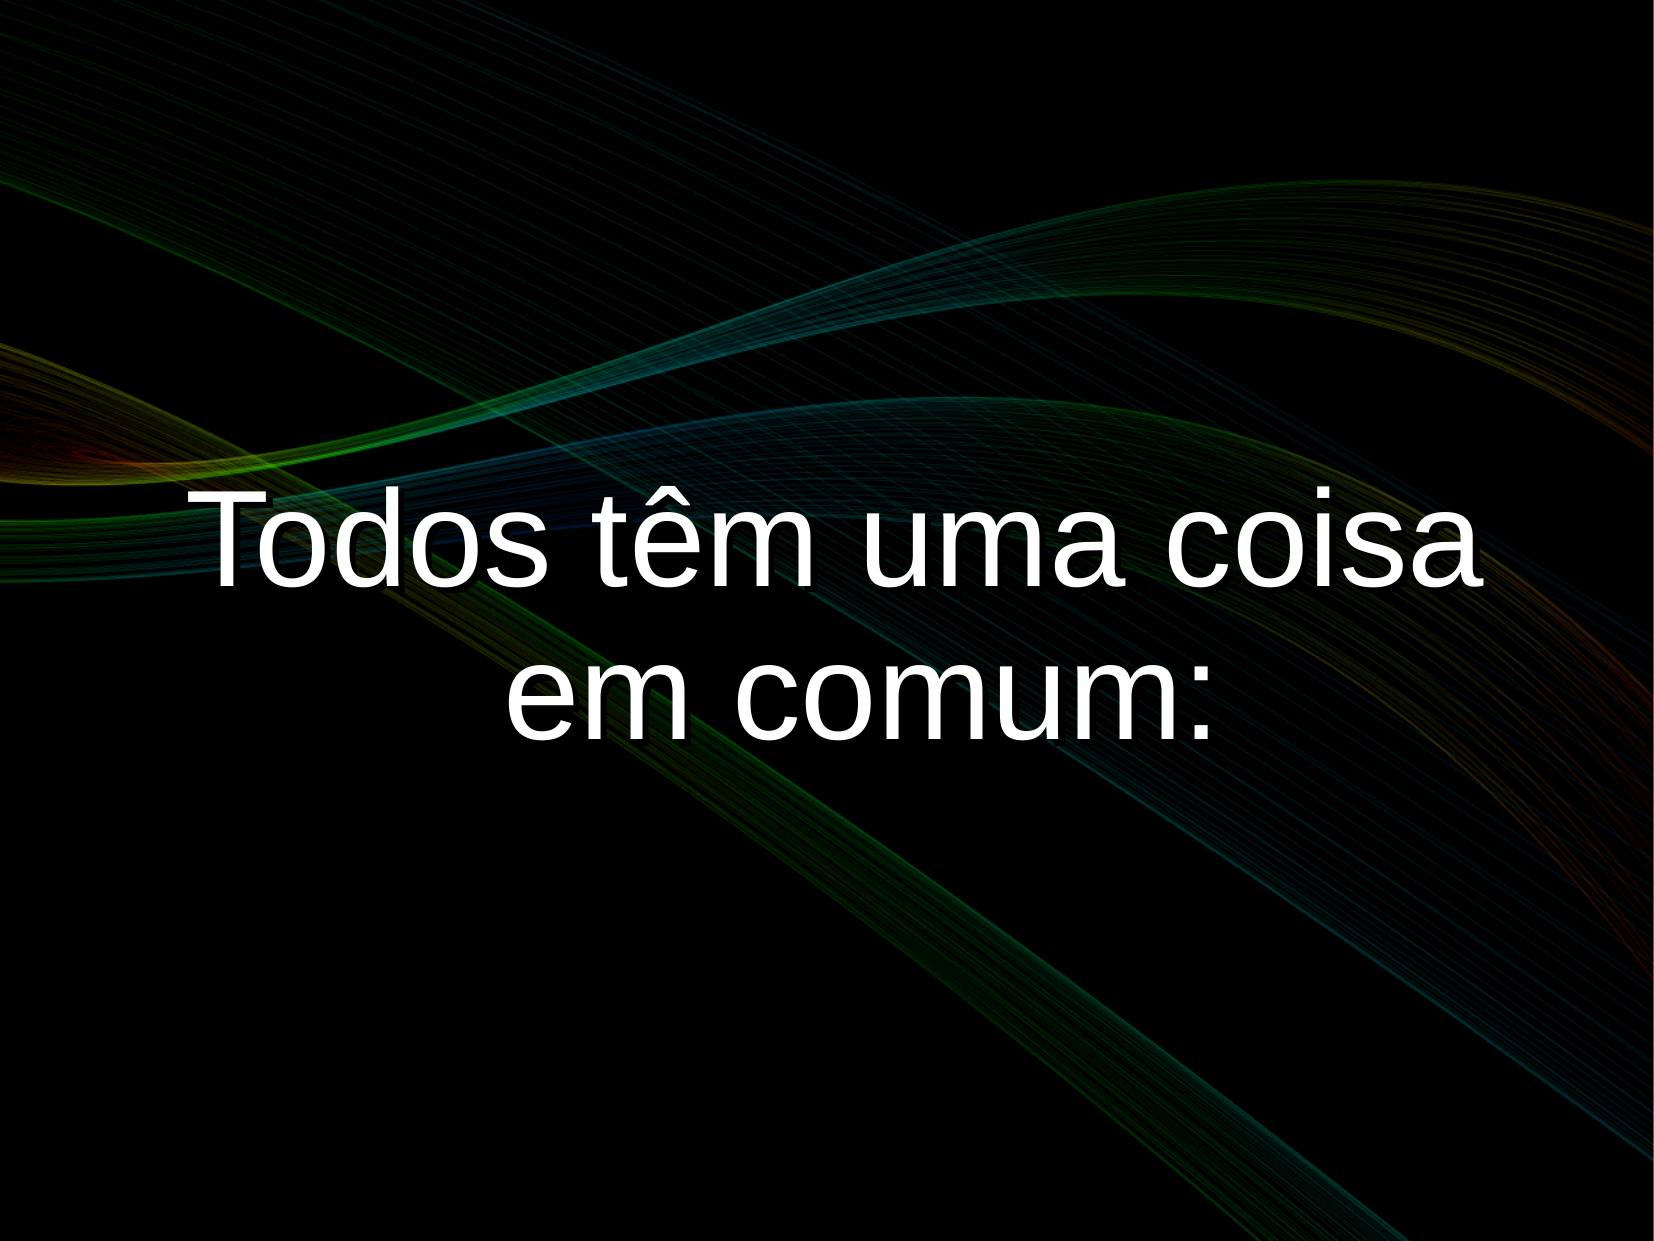

# Todos têm uma coisa em comum: